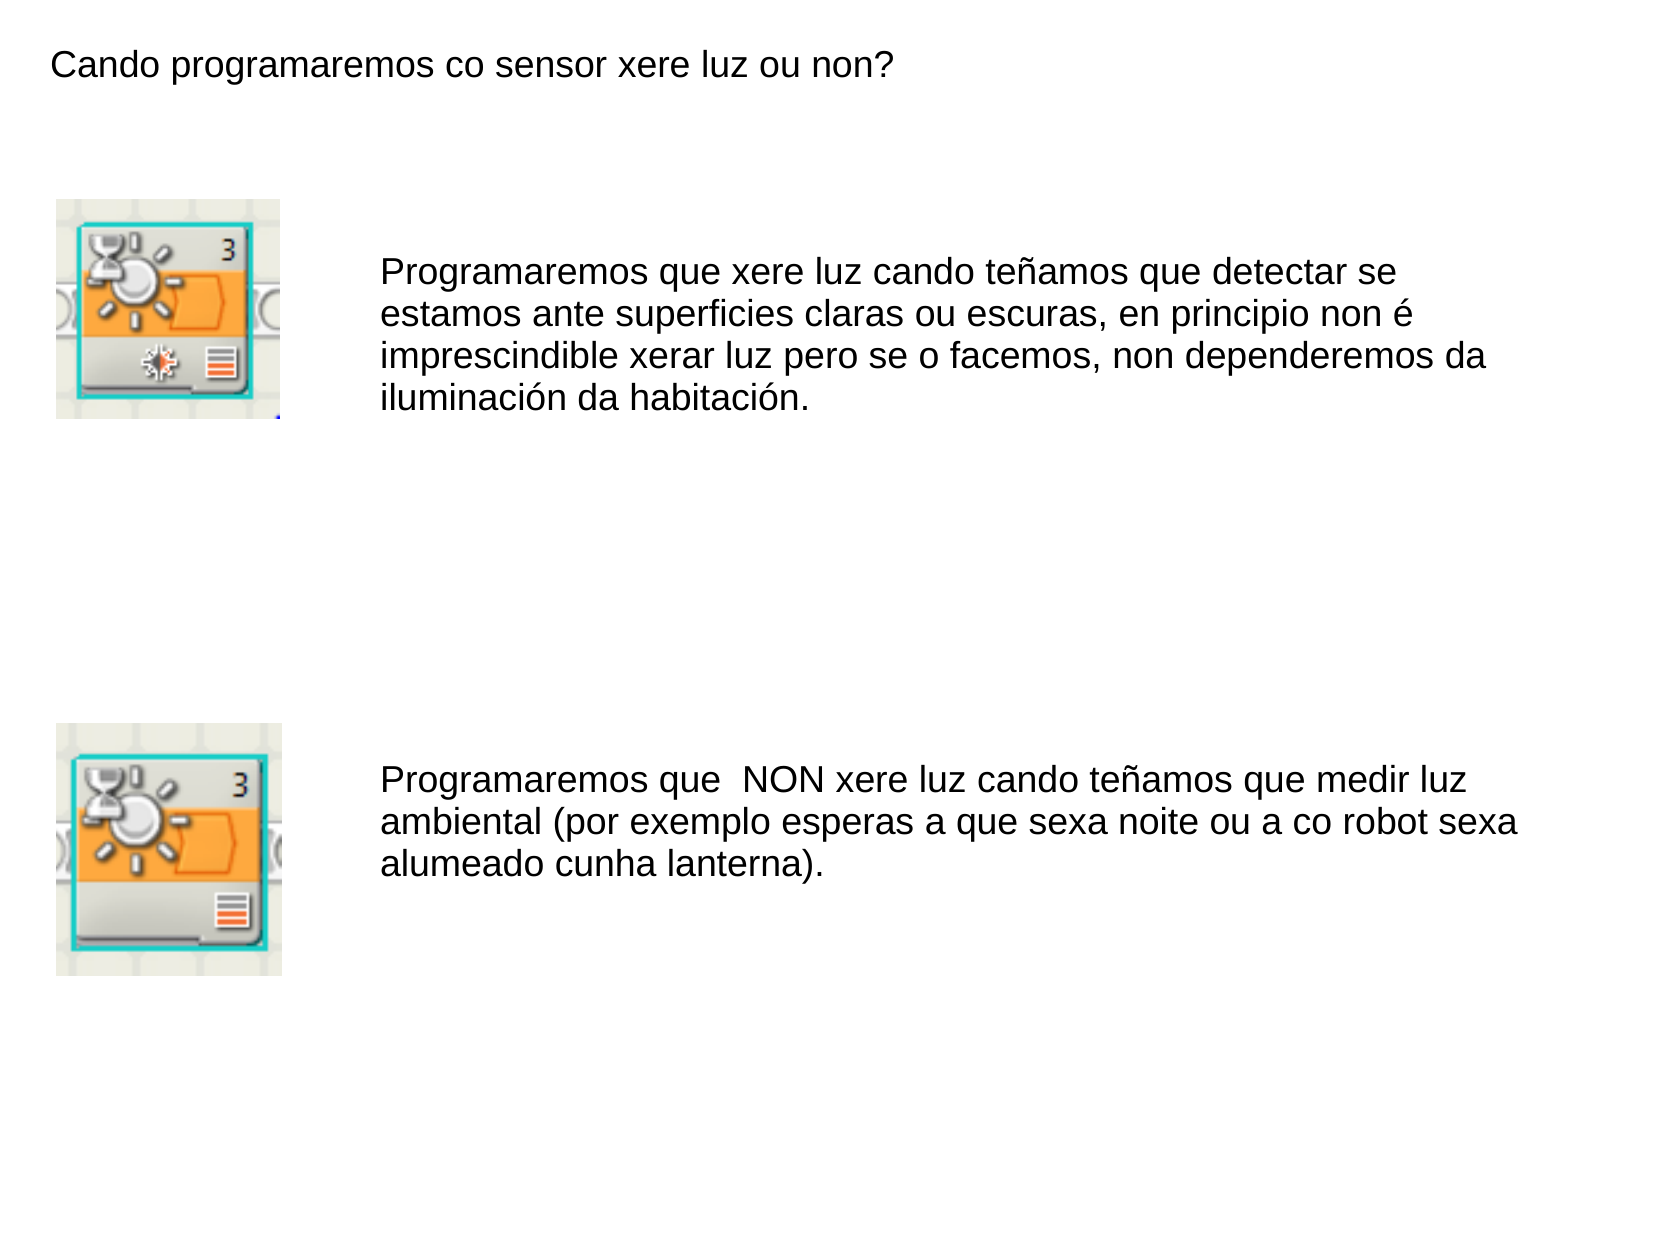

Cando programaremos co sensor xere luz ou non?
Programaremos que xere luz cando teñamos que detectar se estamos ante superficies claras ou escuras, en principio non é imprescindible xerar luz pero se o facemos, non dependeremos da iluminación da habitación.
Programaremos que NON xere luz cando teñamos que medir luz ambiental (por exemplo esperas a que sexa noite ou a co robot sexa alumeado cunha lanterna).